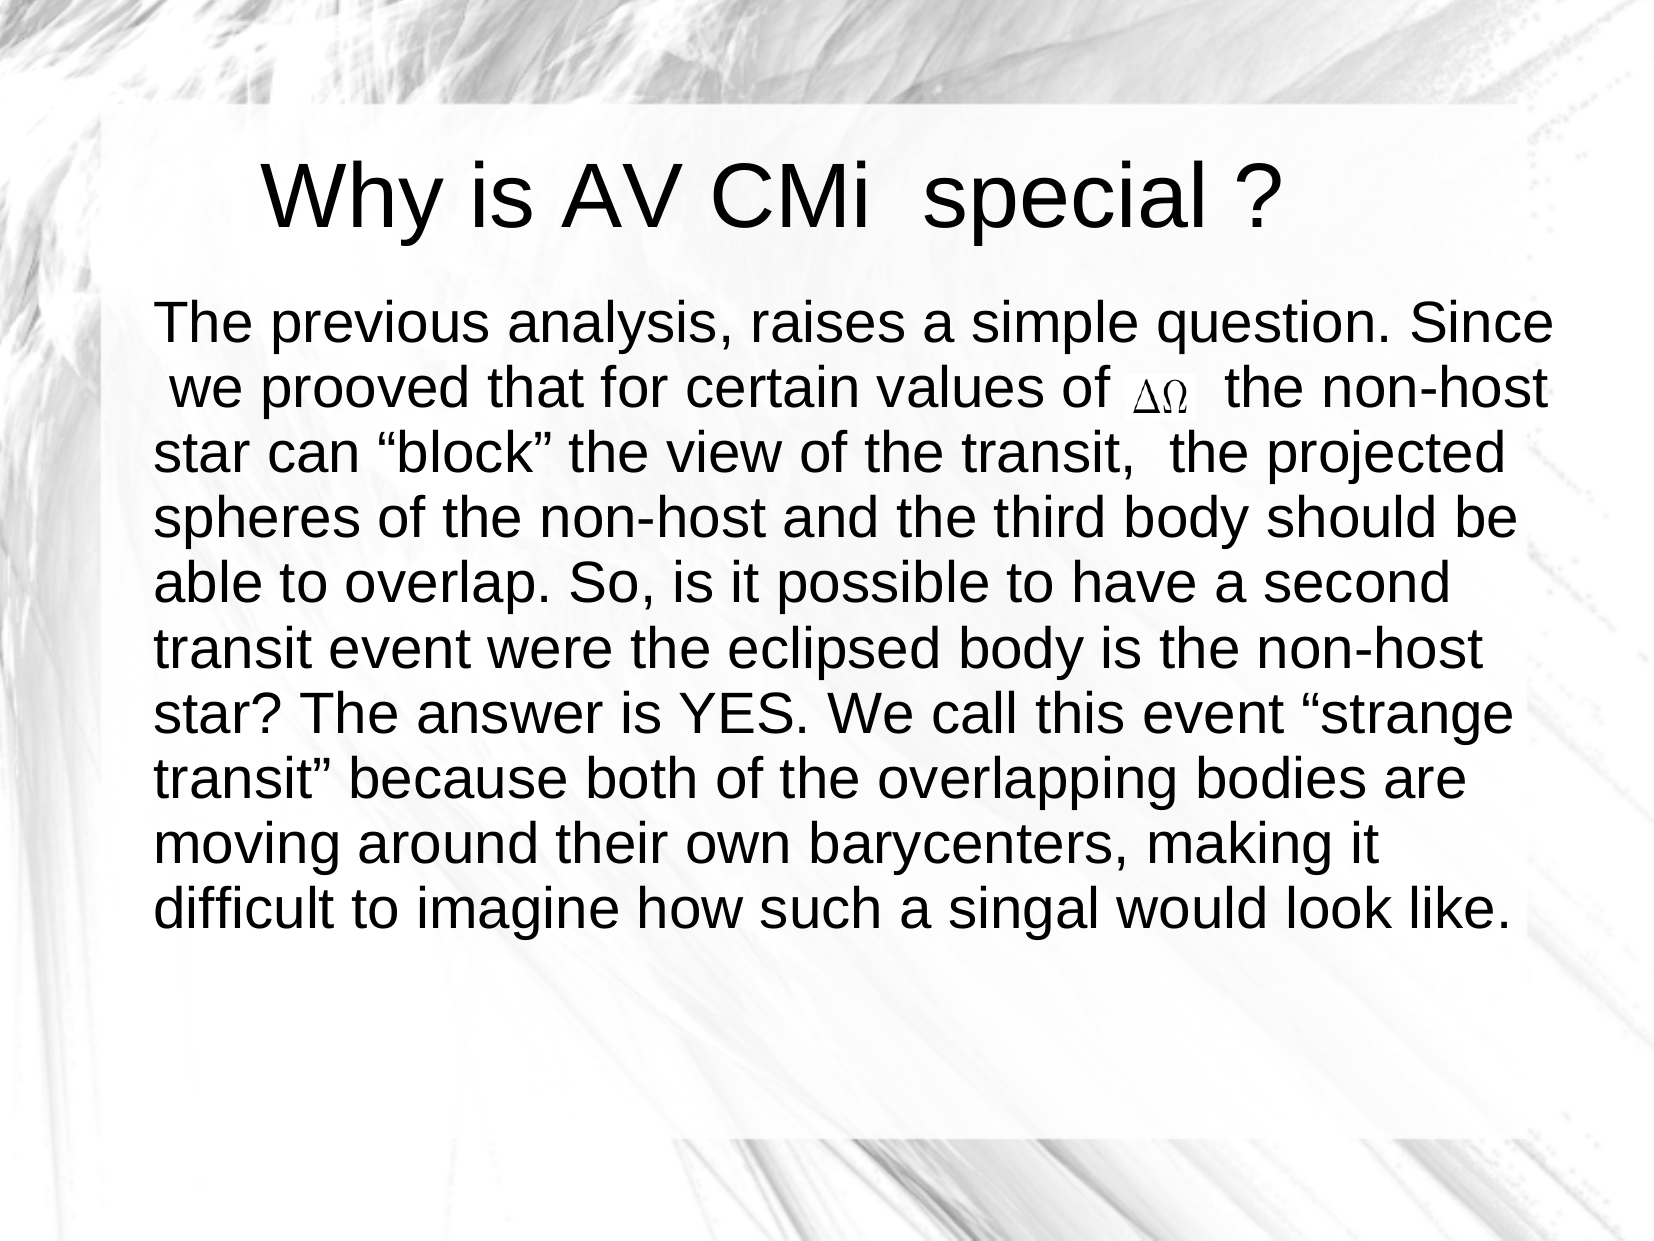

# Why is AV CMi special ?
The previous analysis, raises a simple question. Since we prooved that for certain values of the non-host star can “block” the view of the transit, the projected spheres of the non-host and the third body should be able to overlap. So, is it possible to have a second transit event were the eclipsed body is the non-host star? The answer is YES. We call this event “strange transit” because both of the overlapping bodies are moving around their own barycenters, making it difficult to imagine how such a singal would look like.